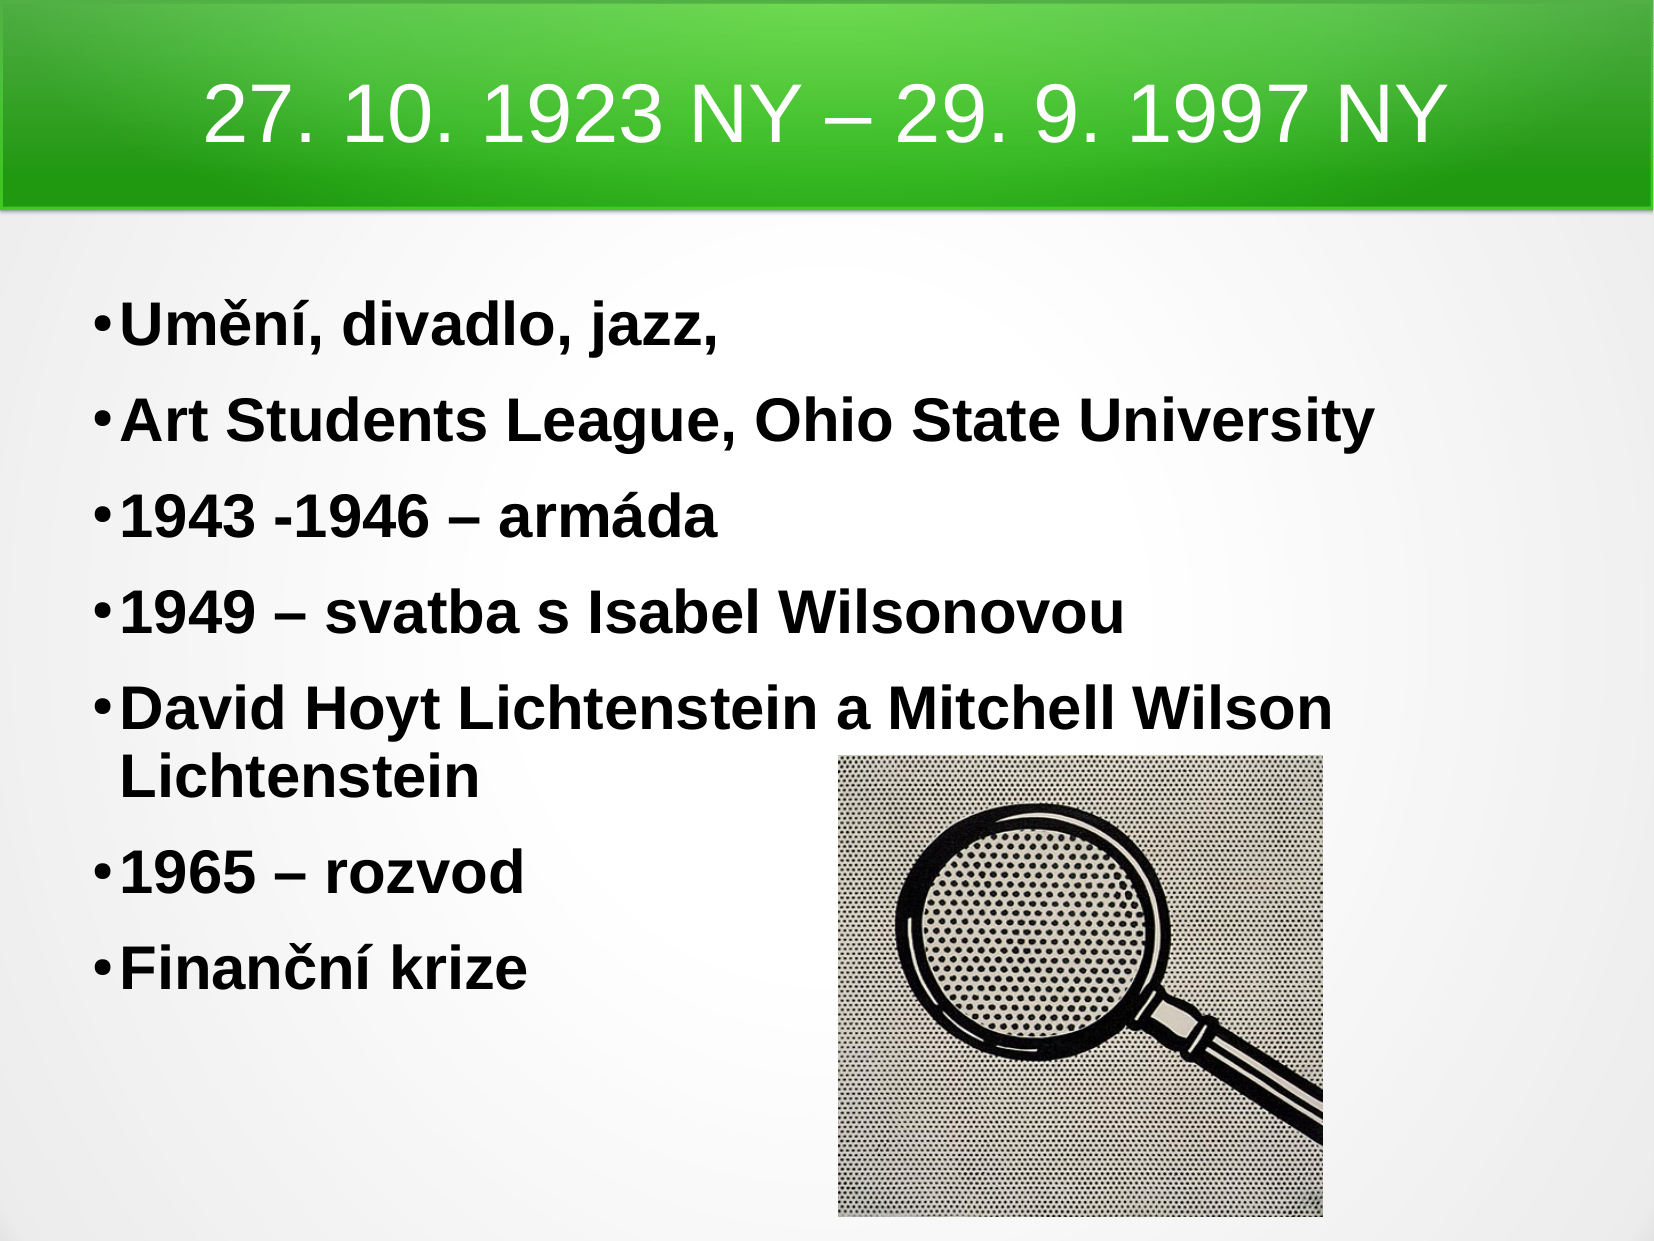

# 27. 10. 1923 NY – 29. 9. 1997 NY
Umění, divadlo, jazz,
Art Students League, Ohio State University
1943 -1946 – armáda
1949 – svatba s Isabel Wilsonovou
David Hoyt Lichtenstein a Mitchell Wilson Lichtenstein
1965 – rozvod
Finanční krize